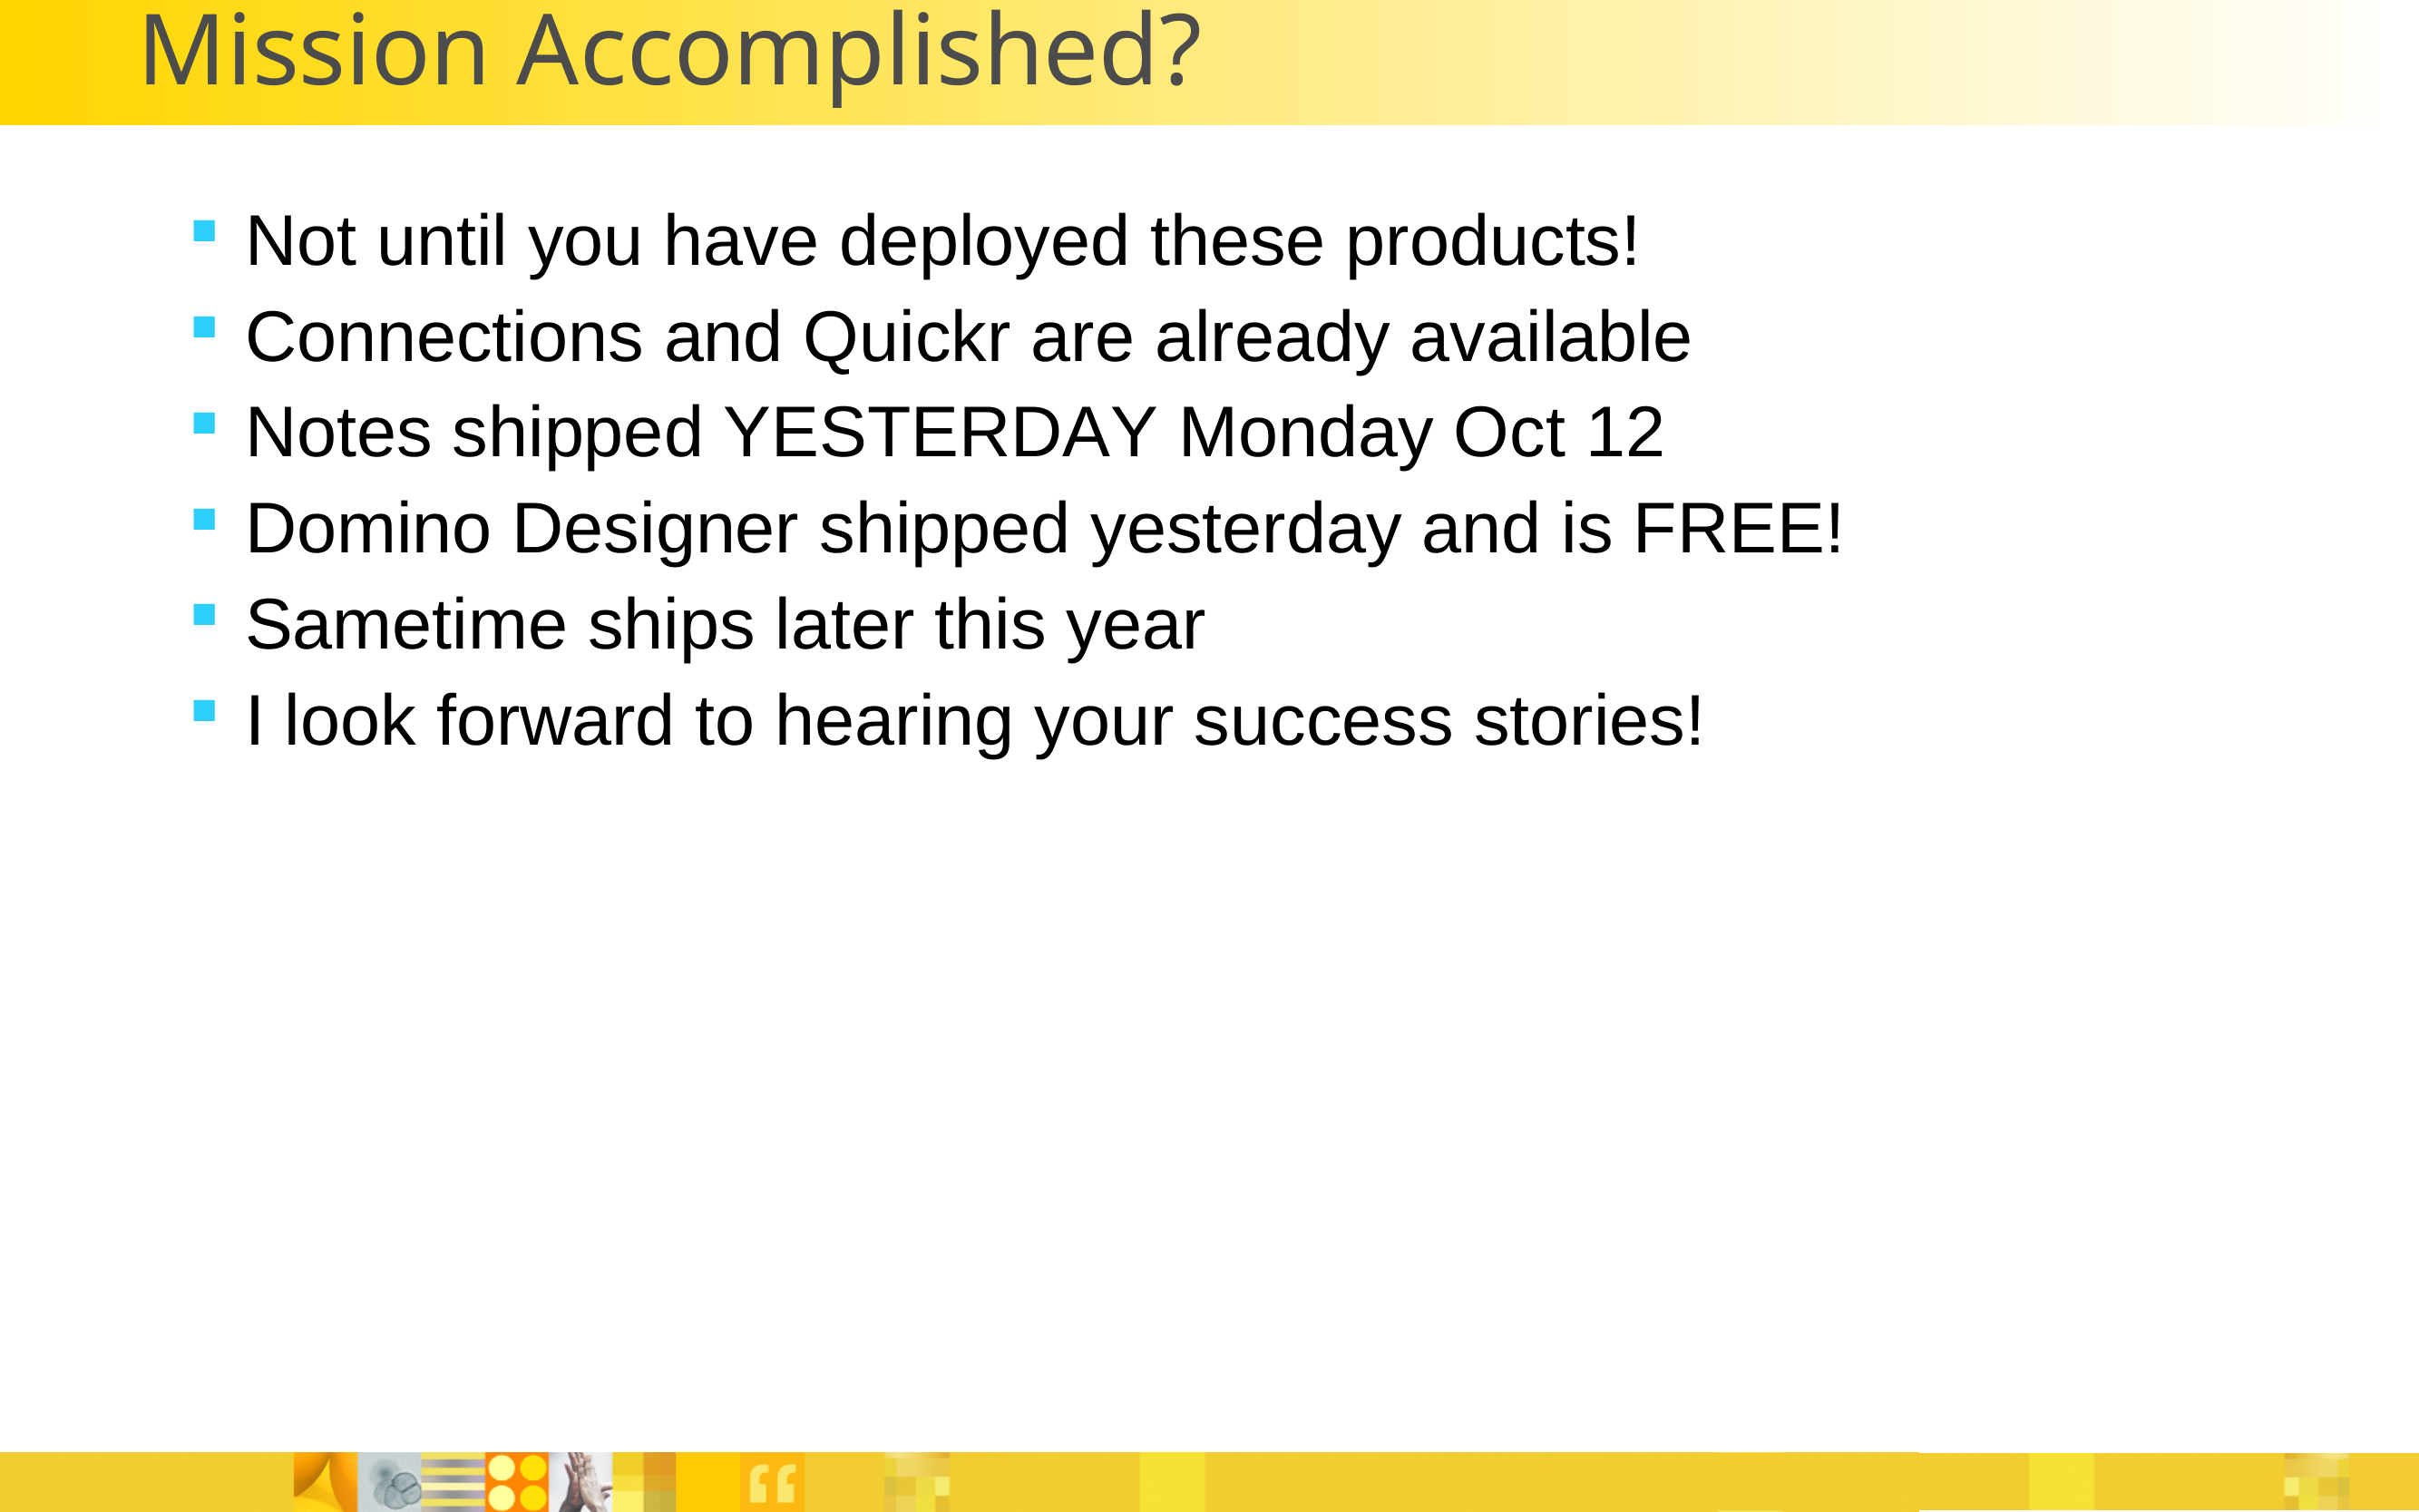

# Mission Accomplished?
Not until you have deployed these products!
Connections and Quickr are already available
Notes shipped YESTERDAY Monday Oct 12
Domino Designer shipped yesterday and is FREE!
Sametime ships later this year
I look forward to hearing your success stories!